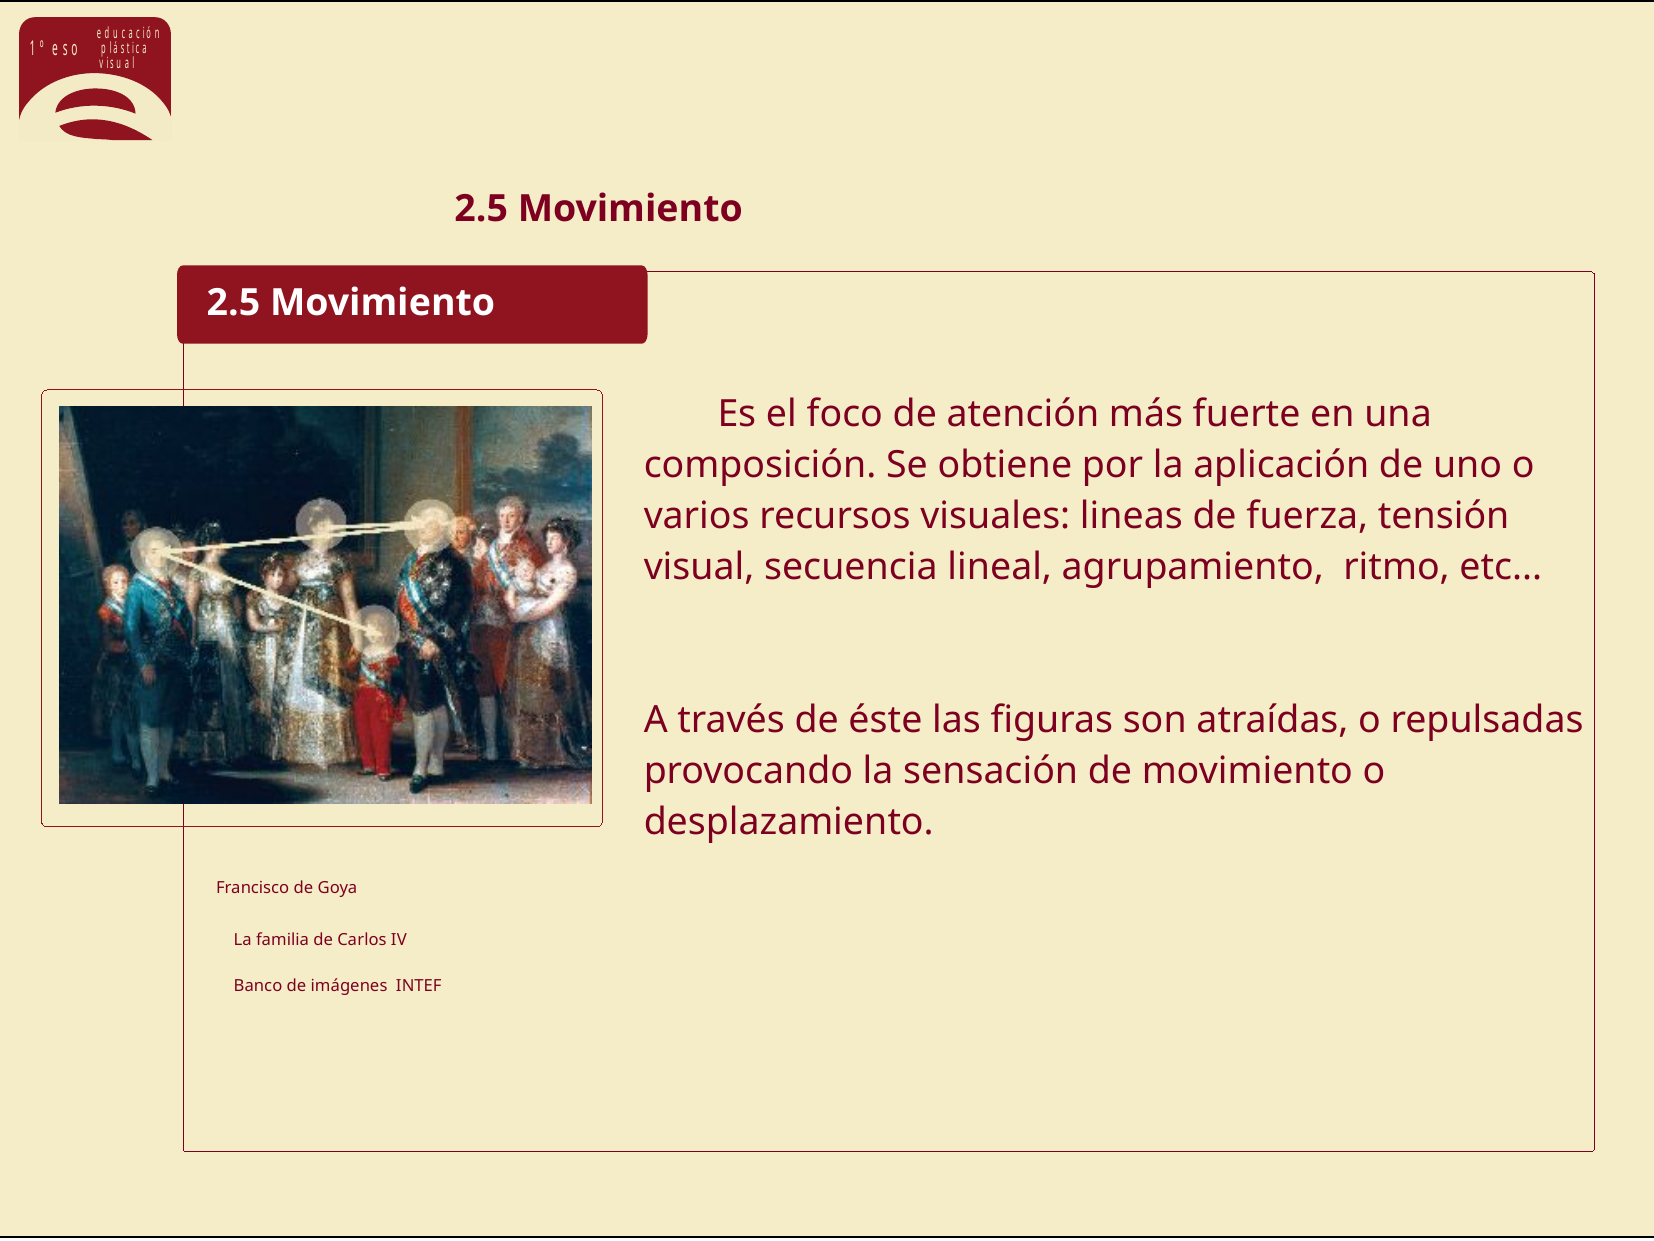

2.5 Movimiento
2.5 Movimiento
	2.5 Movimiento
#
	Es el foco de atención más fuerte en una composición. Se obtiene por la aplicación de uno o varios recursos visuales: lineas de fuerza, tensión visual, secuencia lineal, agrupamiento, ritmo, etc...
A través de éste las figuras son atraídas, o repulsadas provocando la sensación de movimiento o desplazamiento.
 Francisco de Goya
La familia de Carlos IV
Banco de imágenes INTEF